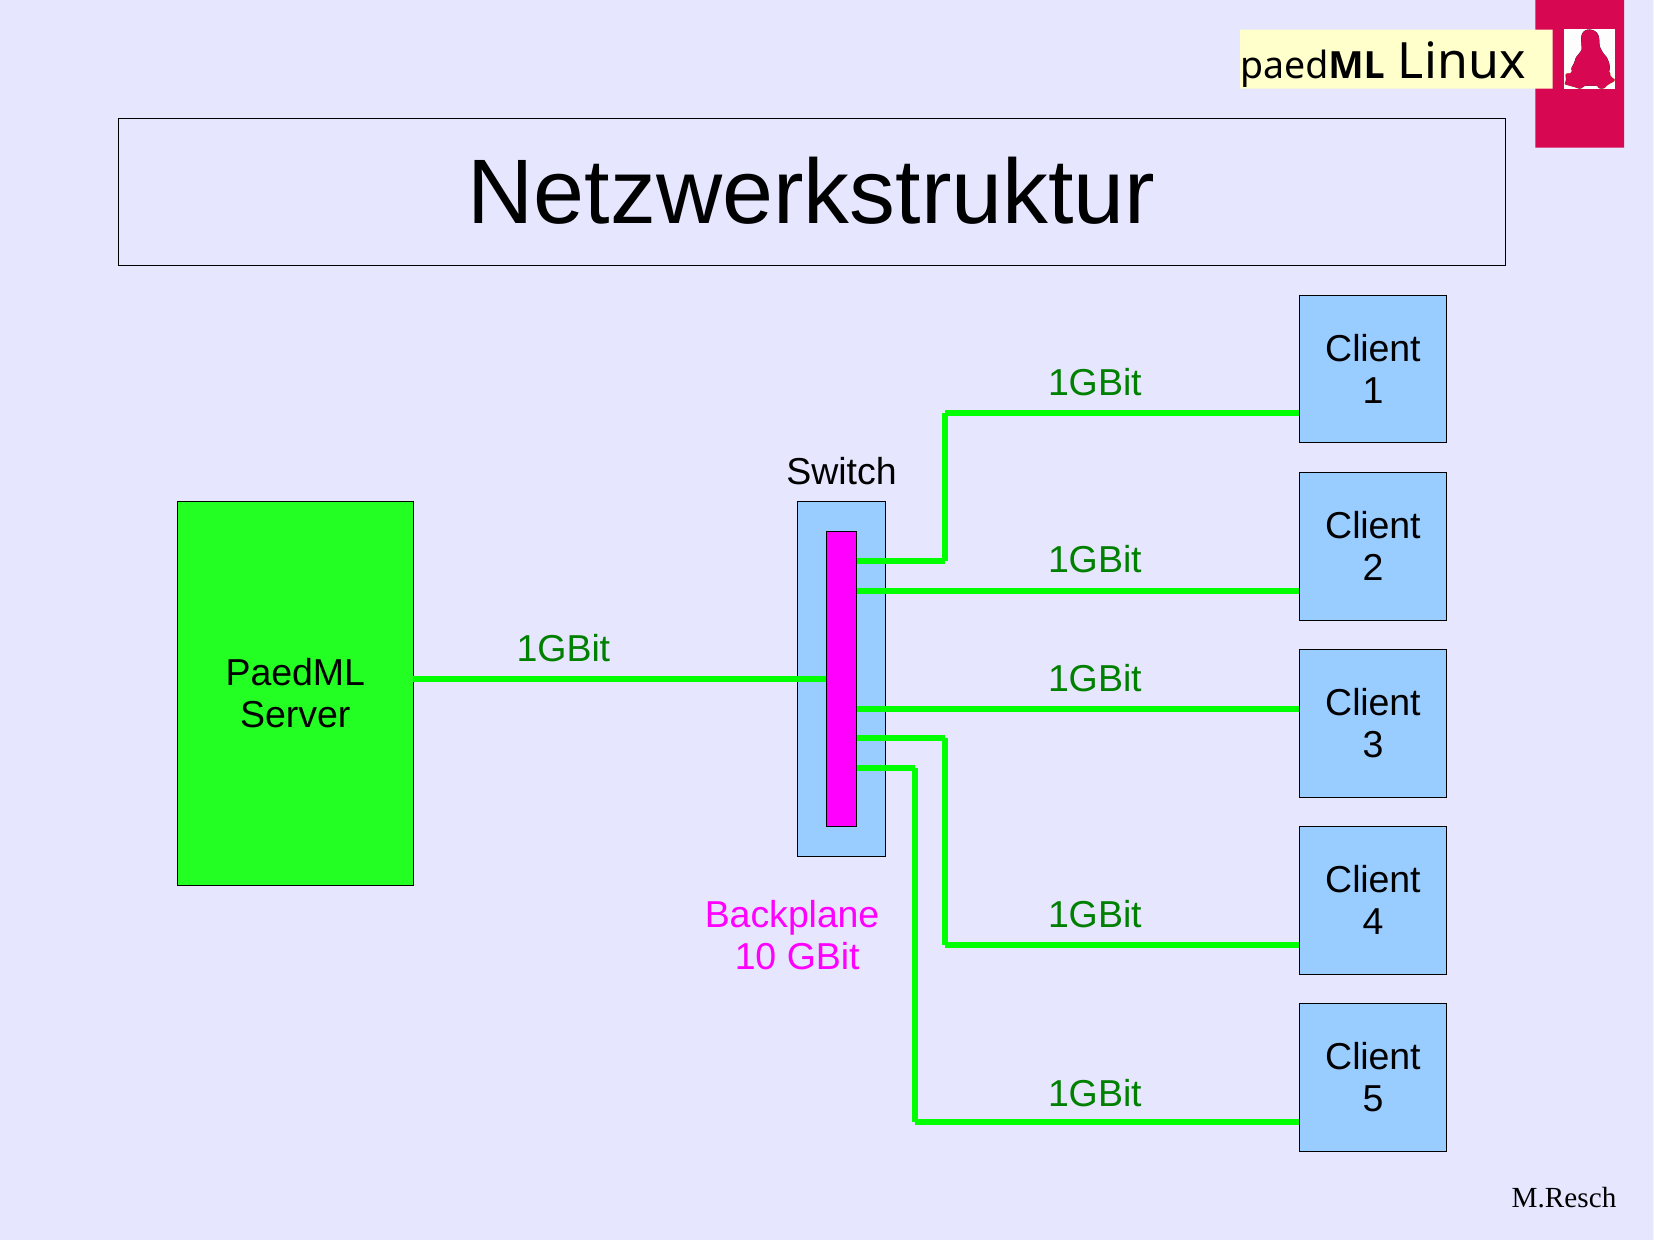

# Netzwerkstruktur
Client
1
1GBit
Switch
Client
2
PaedML
Server
1GBit
1GBit
1GBit
Client
3
Client
4
Backplane
 10 GBit
1GBit
Client
5
1GBit
M.Resch